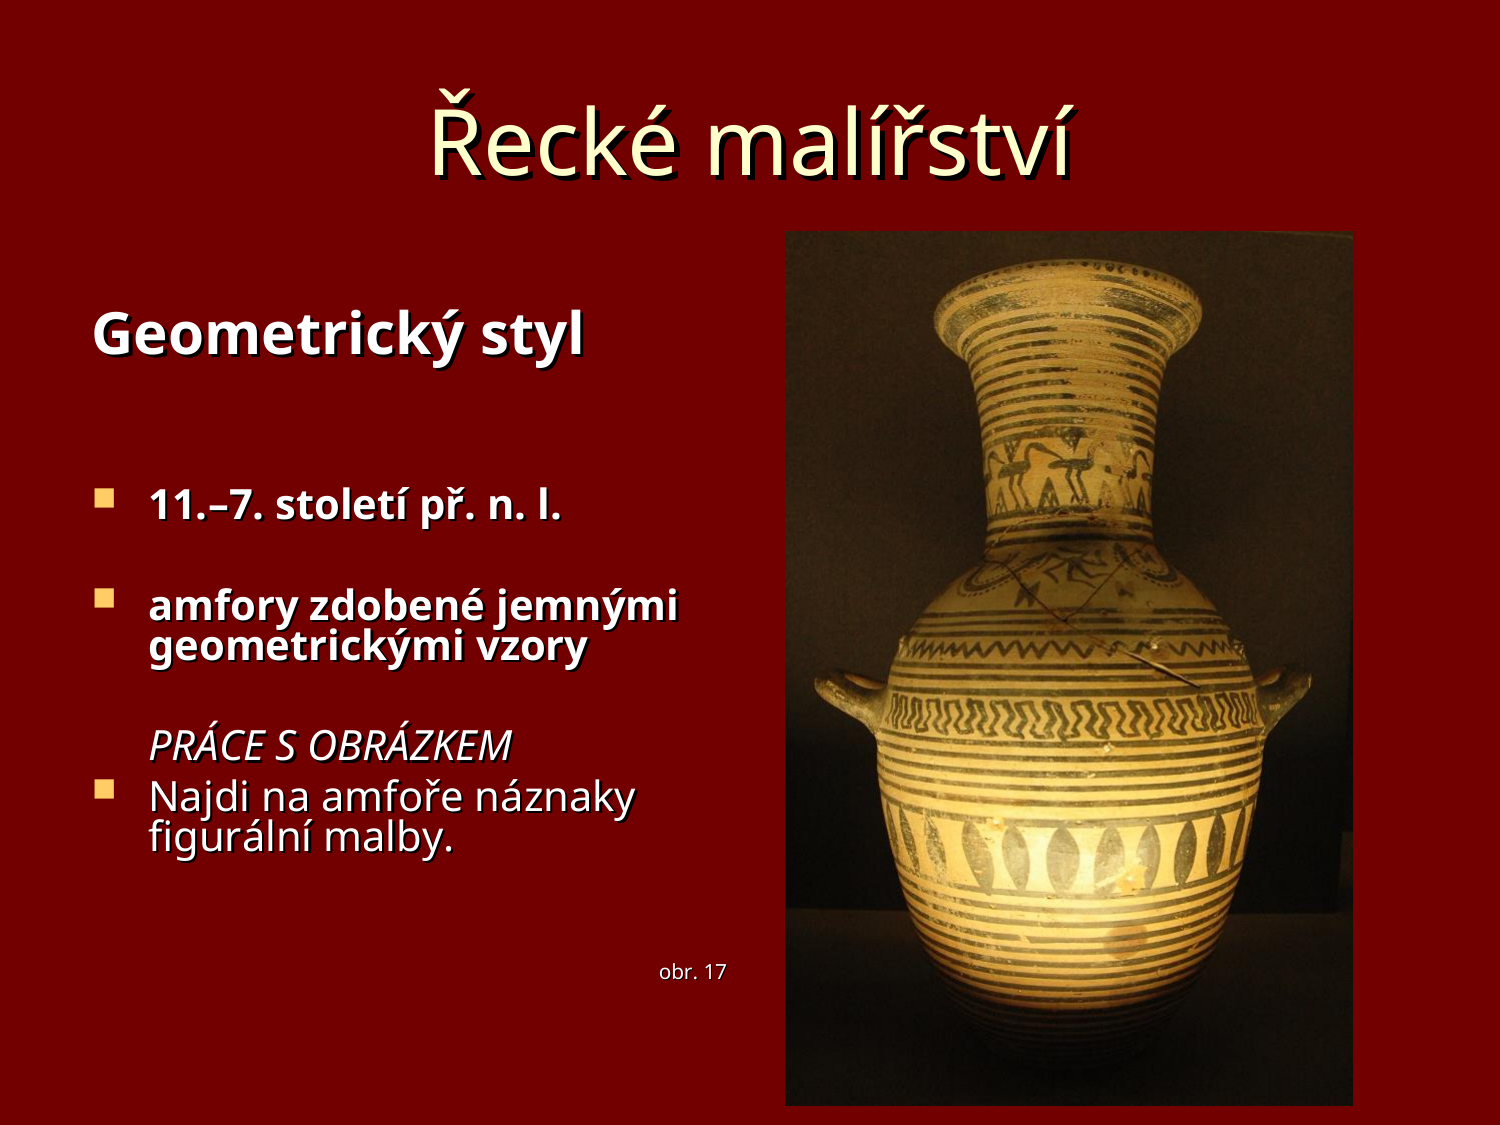

# Řecké malířství
Geometrický styl
11.–7. století př. n. l.
amfory zdobené jemnými geometrickými vzory
	PRÁCE S OBRÁZKEM
Najdi na amfoře náznaky figurální malby.
 			 obr. 17